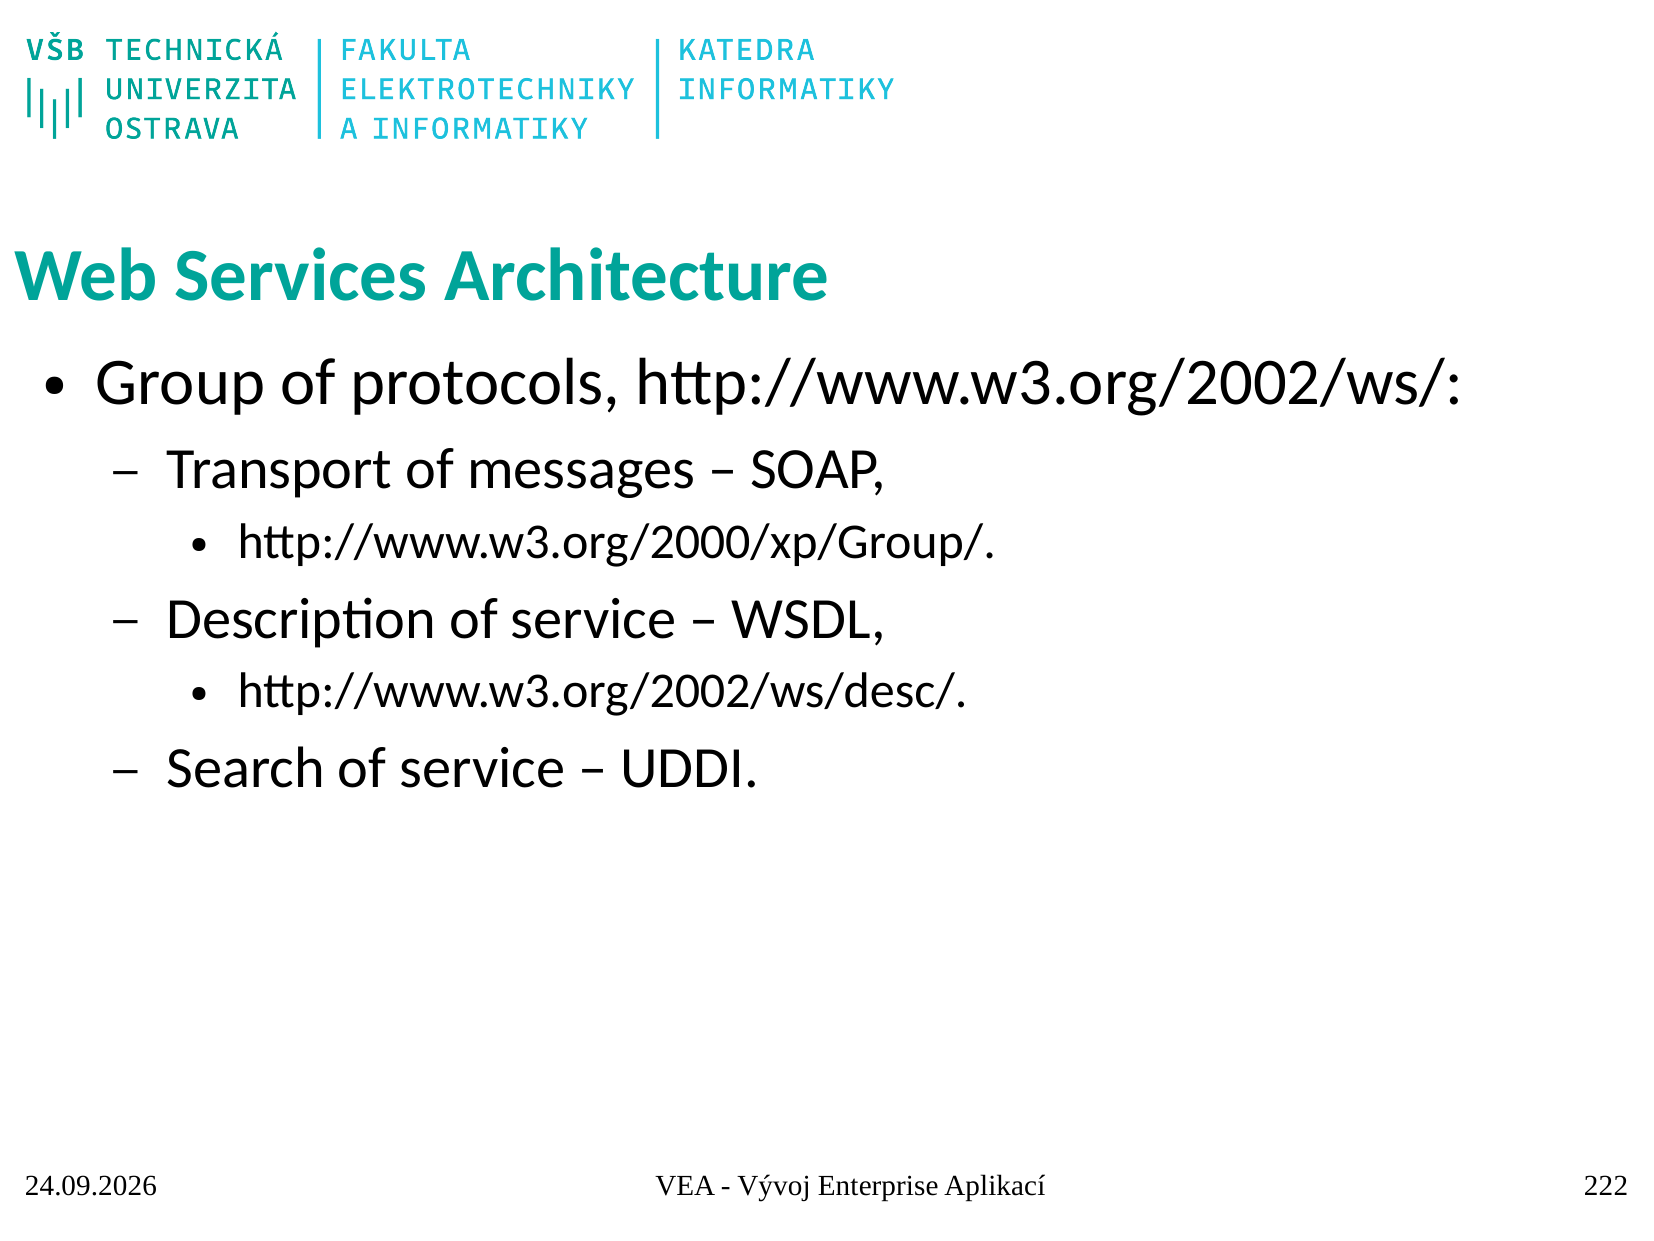

Web Services Architecture
# Group of protocols, http://www.w3.org/2002/ws/:
Transport of messages – SOAP,
http://www.w3.org/2000/xp/Group/.
Description of service – WSDL,
http://www.w3.org/2002/ws/desc/.
Search of service – UDDI.
VEA - Vývoj Enterprise Aplikací
222